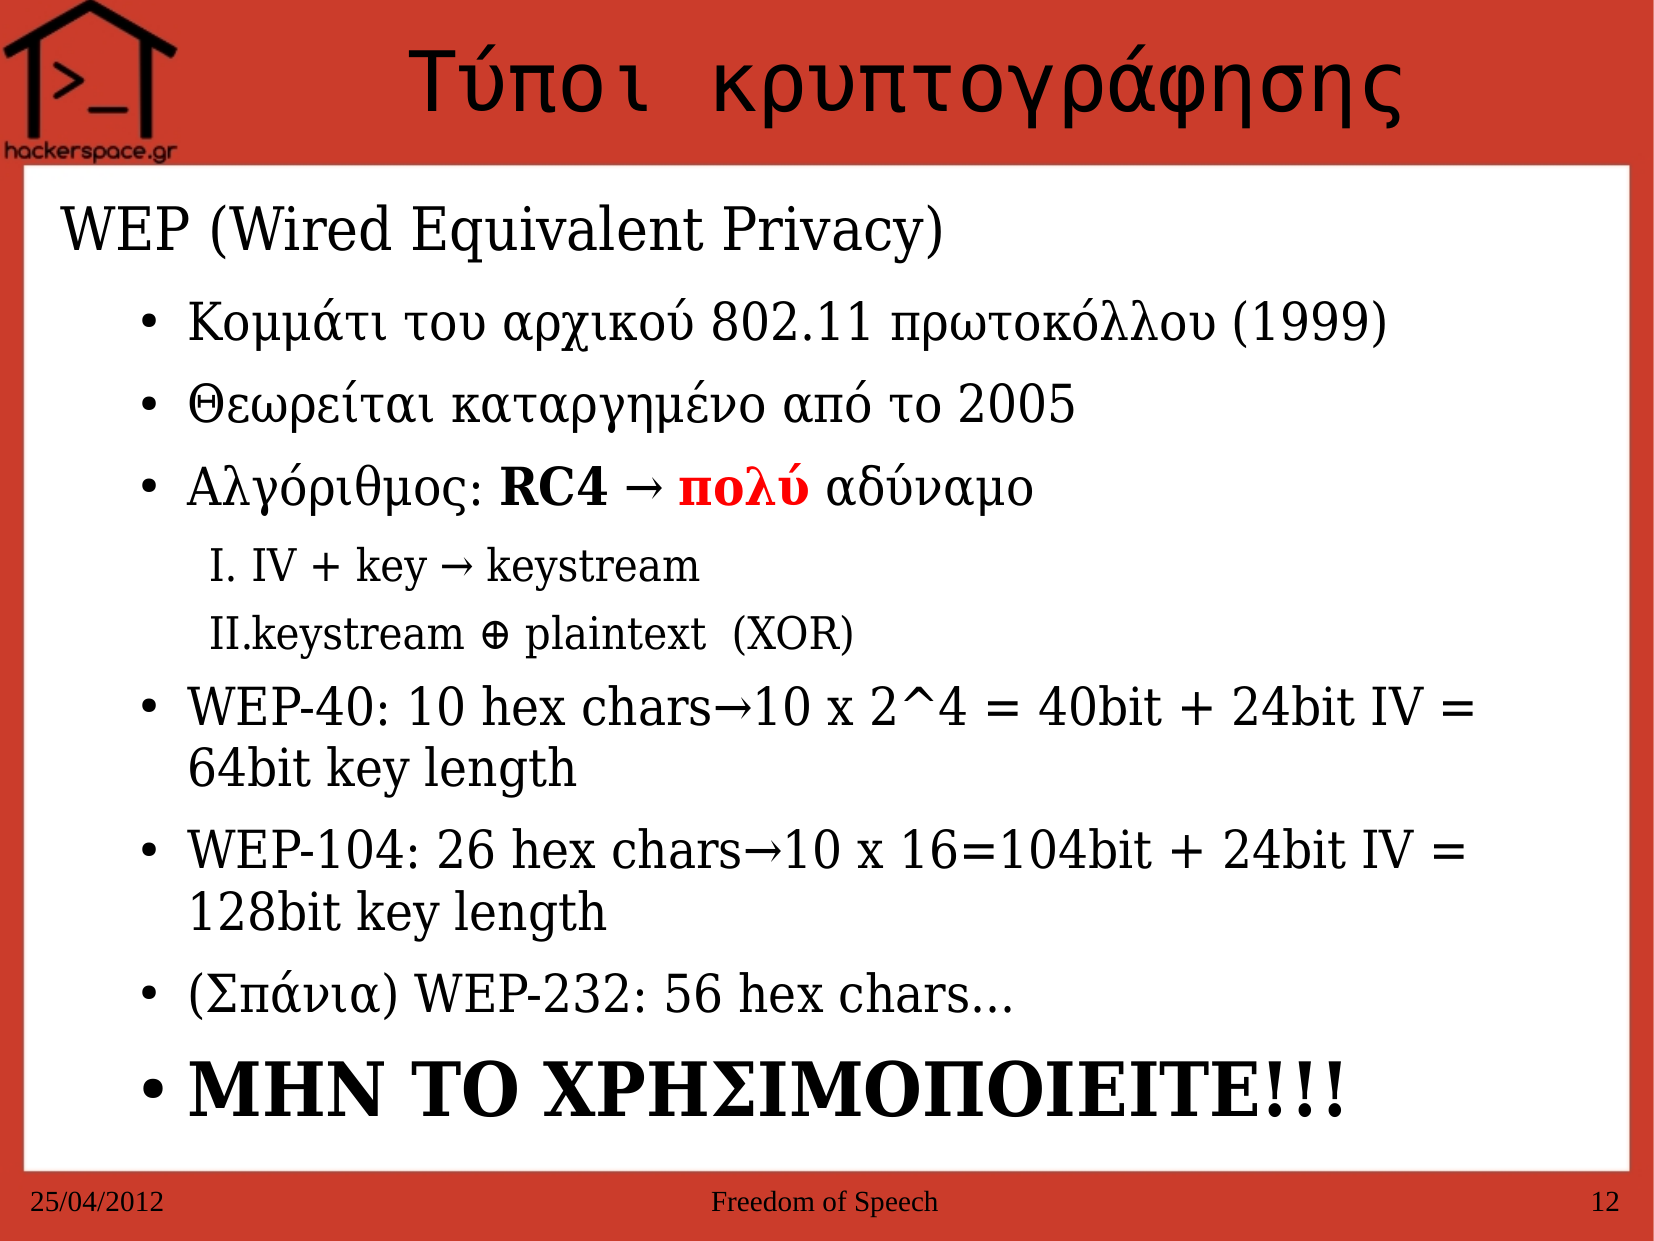

# Τύποι κρυπτογράφησης
WEP (Wired Equivalent Privacy)
Κομμάτι του αρχικού 802.11 πρωτοκόλλου (1999)
Θεωρείται καταργημένο από το 2005
Αλγόριθμος: RC4 → πολύ αδύναμο
IV + key → keystream
keystream ⊕ plaintext (XOR)
WEP-40: 10 hex chars→10 x 2^4 = 40bit + 24bit IV = 64bit key length
WEP-104: 26 hex chars→10 x 16=104bit + 24bit IV = 128bit key length
(Σπάνια) WEP-232: 56 hex chars...
ΜΗΝ ΤΟ ΧΡΗΣΙΜΟΠΟΙΕΙΤΕ!!!
25/04/2012
Freedom of Speech
12